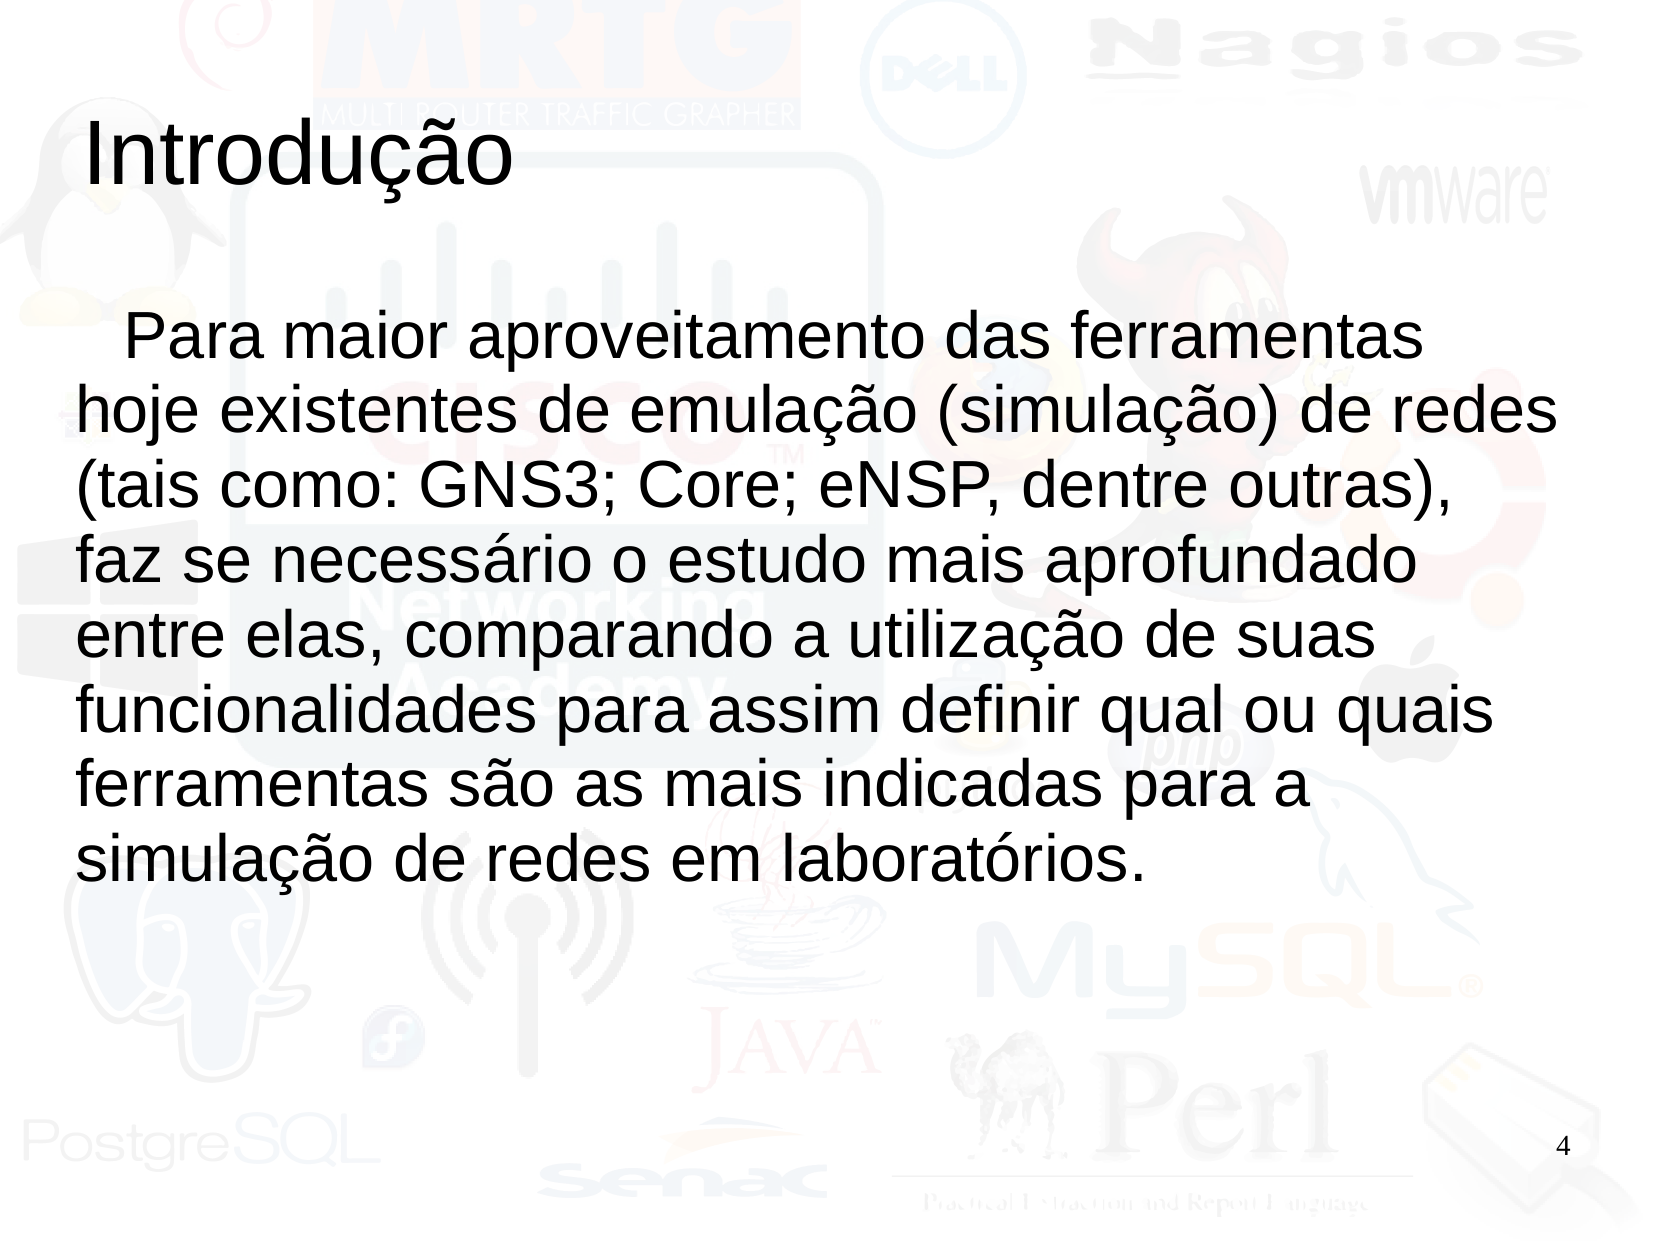

# Introdução
 Para maior aproveitamento das ferramentas hoje existentes de emulação (simulação) de redes (tais como: GNS3; Core; eNSP, dentre outras), faz se necessário o estudo mais aprofundado entre elas, comparando a utilização de suas funcionalidades para assim definir qual ou quais ferramentas são as mais indicadas para a simulação de redes em laboratórios.
4